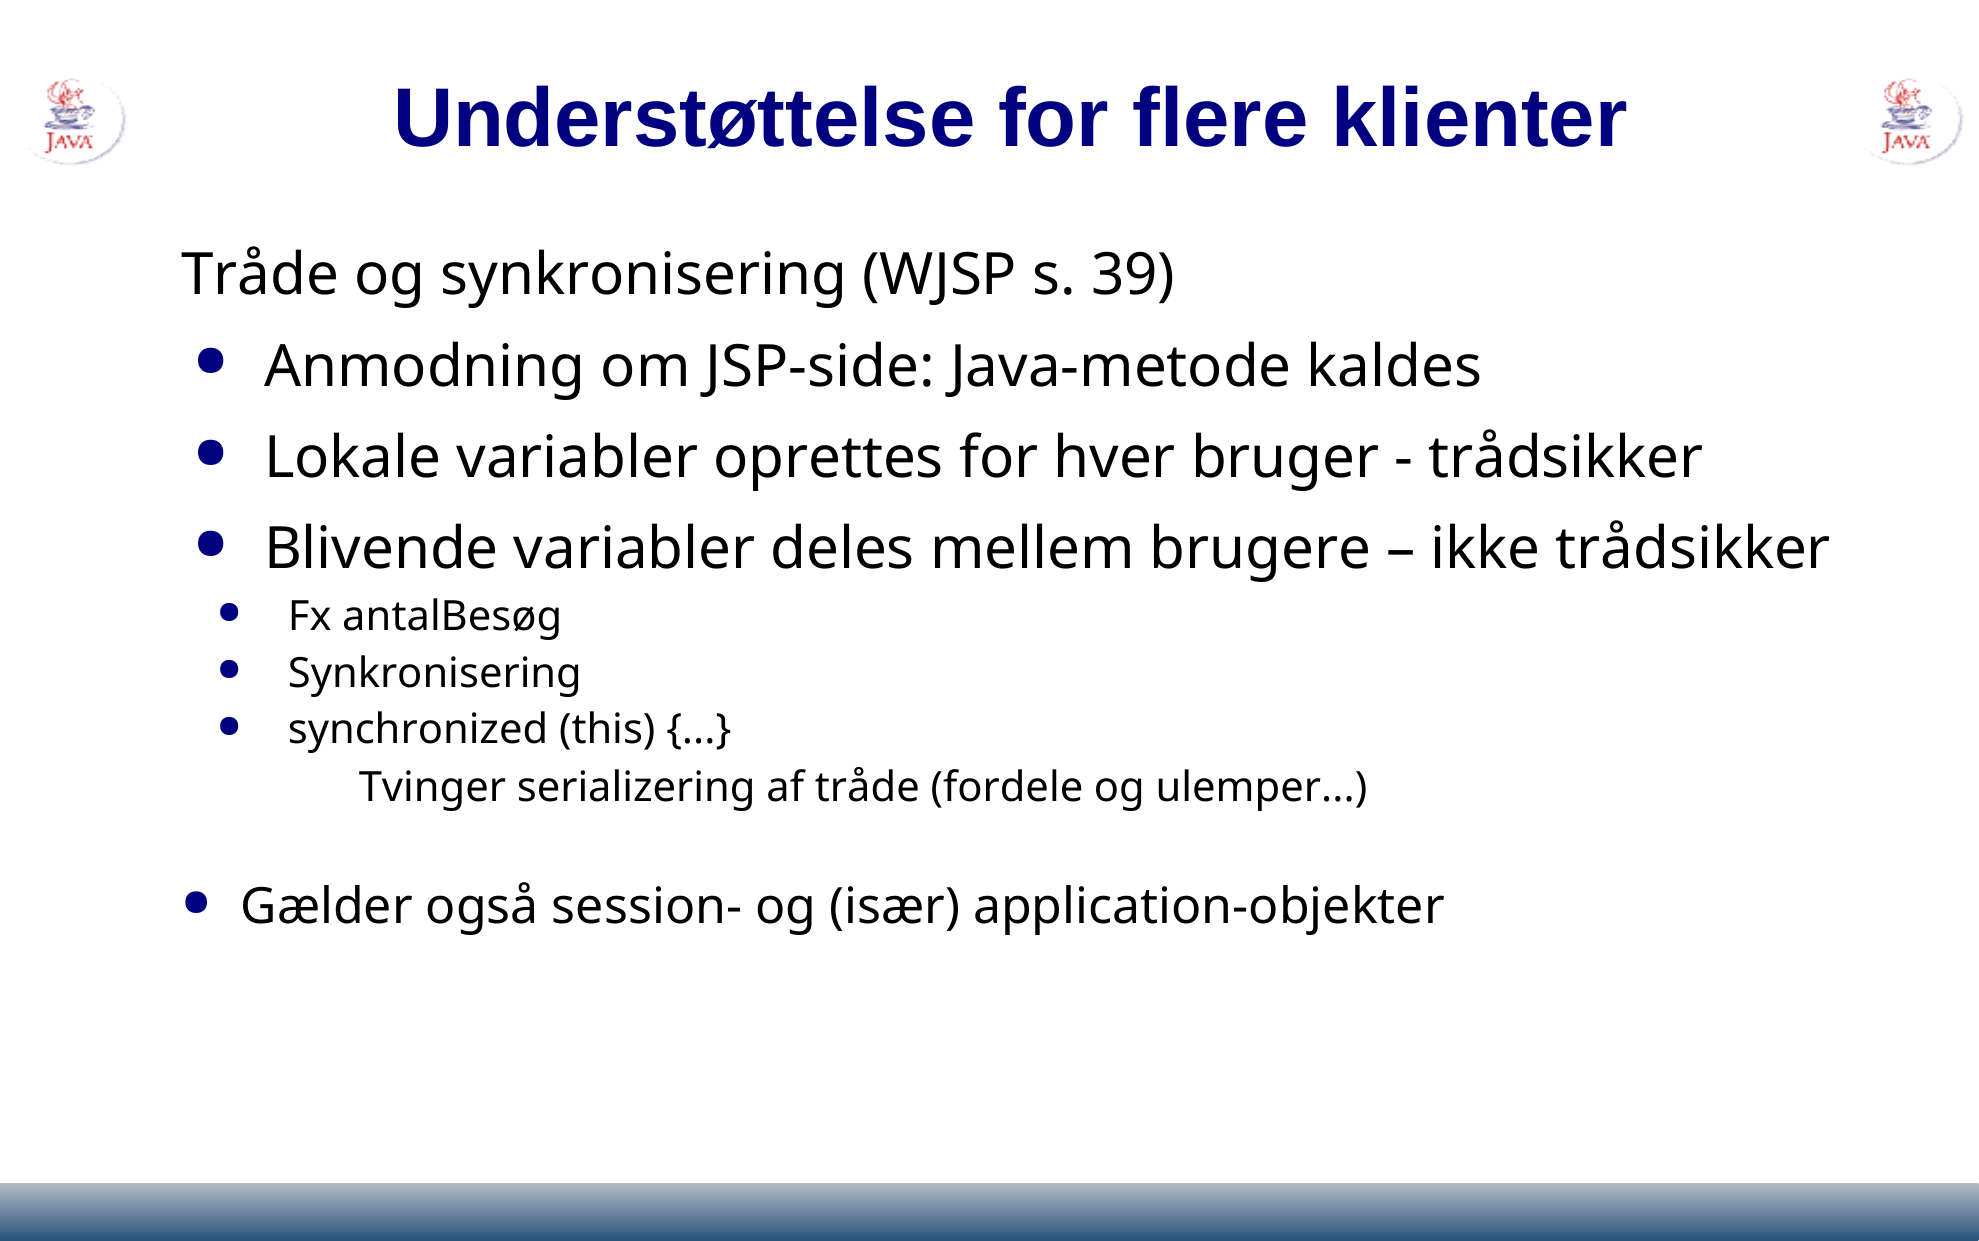

# Understøttelse for flere klienter
Tråde og synkronisering (WJSP s. 39)
Anmodning om JSP-side: Java-metode kaldes
Lokale variabler oprettes for hver bruger - trådsikker
Blivende variabler deles mellem brugere – ikke trådsikker
Fx antalBesøg
Synkronisering
synchronized (this) {...}
Tvinger serializering af tråde (fordele og ulemper...)
Gælder også session- og (især) application-objekter